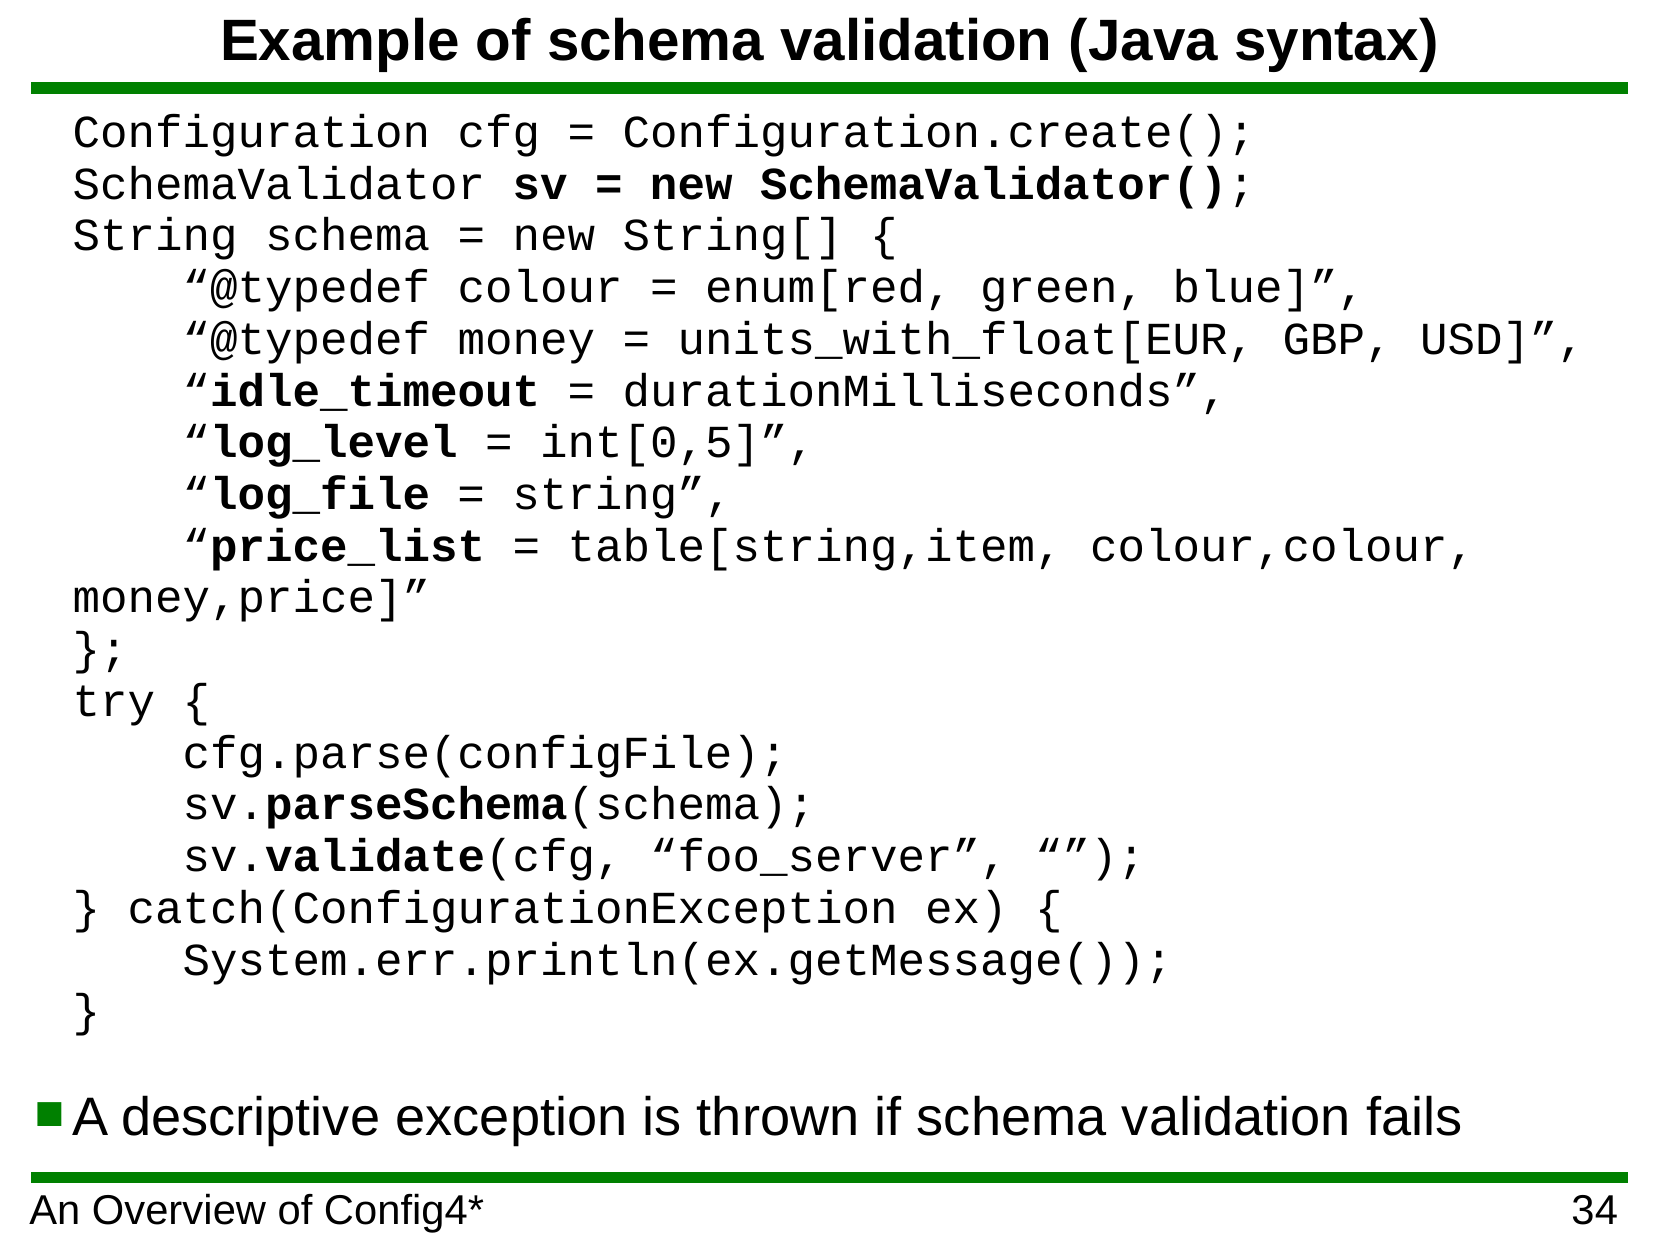

# Example of schema validation (Java syntax)
Configuration cfg = Configuration.create();
SchemaValidator sv = new SchemaValidator();
String schema = new String[] {
 “@typedef colour = enum[red, green, blue]”,
 “@typedef money = units_with_float[EUR, GBP, USD]”,
 “idle_timeout = durationMilliseconds”,
 “log_level = int[0,5]”,
 “log_file = string”,
 “price_list = table[string,item, colour,colour, money,price]”
};
try {
 cfg.parse(configFile);
 sv.parseSchema(schema);
 sv.validate(cfg, “foo_server”, “”);
} catch(ConfigurationException ex) {
 System.err.println(ex.getMessage());
}
A descriptive exception is thrown if schema validation fails
An Overview of Config4*
34